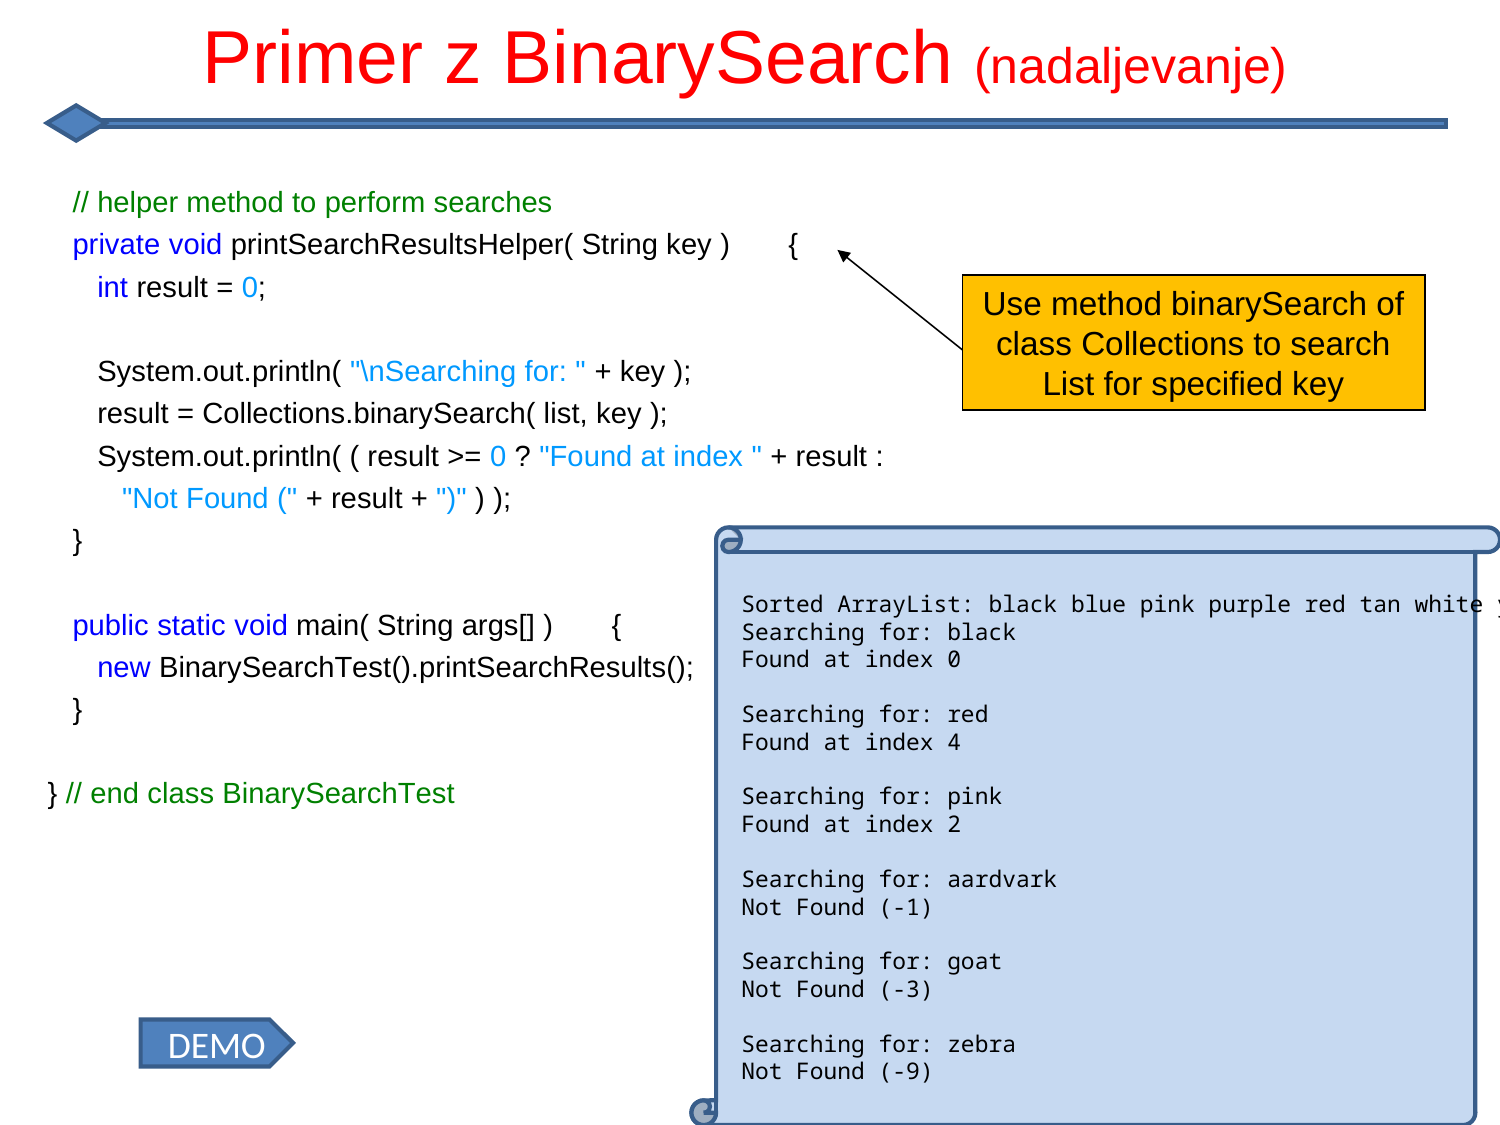

# Primer z BinarySearch (nadaljevanje)
 // helper method to perform searches
 private void printSearchResultsHelper( String key ) {
 int result = 0;
 System.out.println( "\nSearching for: " + key );
 result = Collections.binarySearch( list, key );
 System.out.println( ( result >= 0 ? "Found at index " + result :
 "Not Found (" + result + ")" ) );
 }
 public static void main( String args[] ) {
 new BinarySearchTest().printSearchResults();
 }
 } // end class BinarySearchTest
Use method binarySearch of class Collections to search List for specified key
Sorted ArrayList: black blue pink purple red tan white yellow
Searching for: black
Found at index 0
Searching for: red
Found at index 4
Searching for: pink
Found at index 2
Searching for: aardvark
Not Found (-1)
Searching for: goat
Not Found (-3)
Searching for: zebra
Not Found (-9)
DEMO